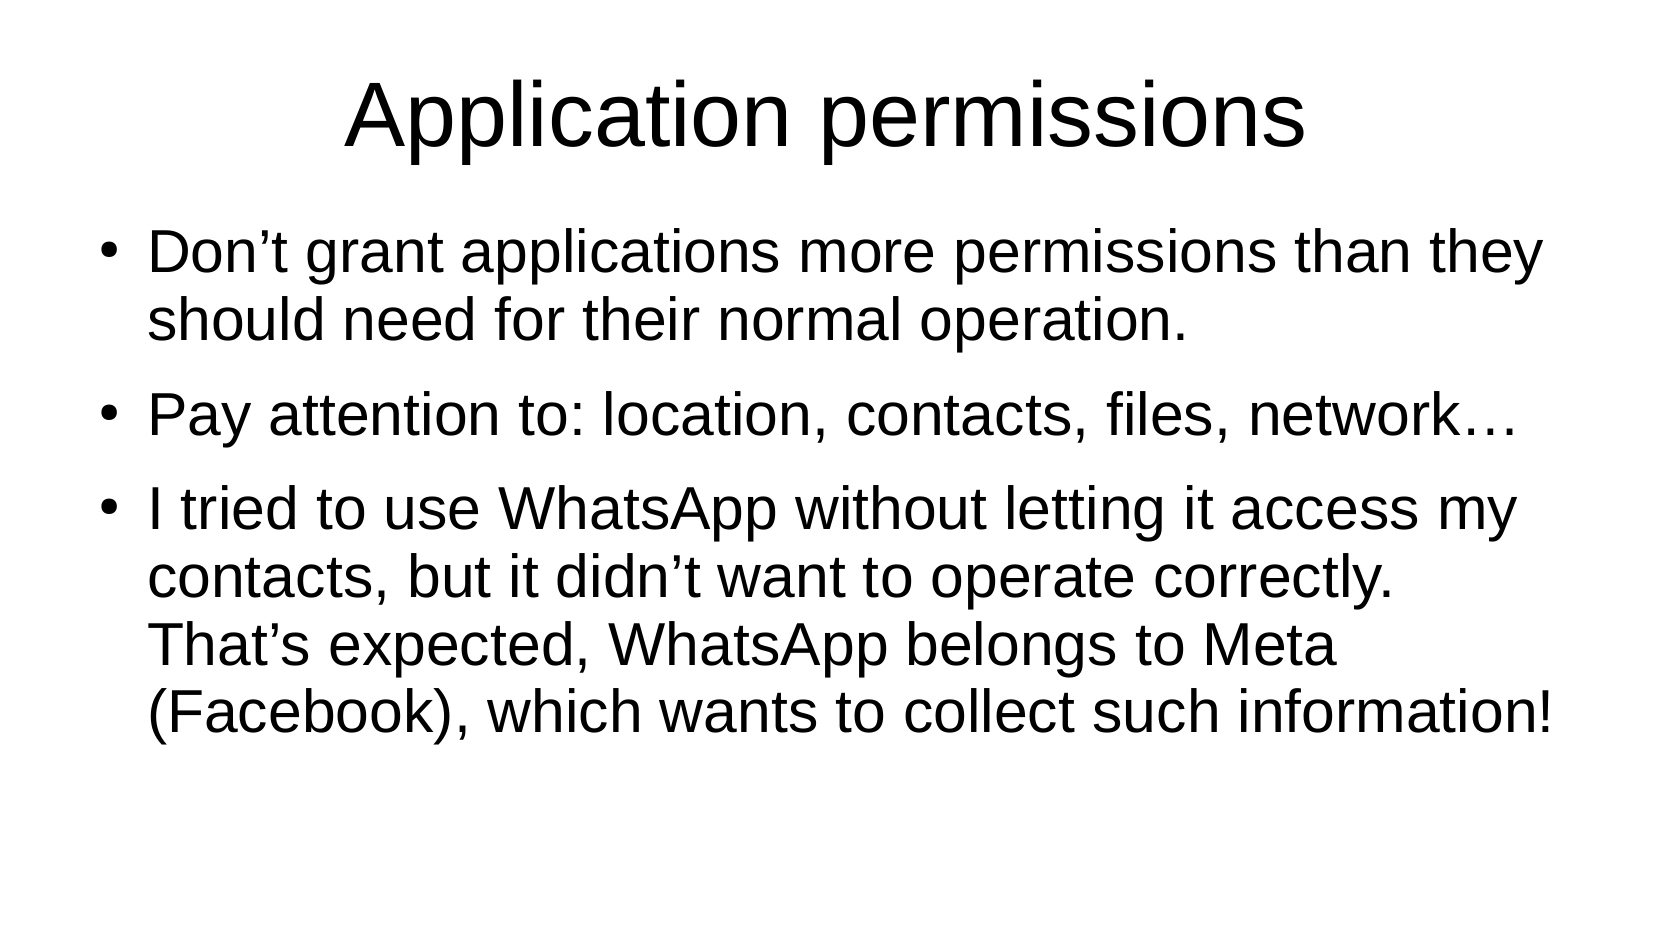

# Application permissions
Don’t grant applications more permissions than they should need for their normal operation.
Pay attention to: location, contacts, files, network…
I tried to use WhatsApp without letting it access my contacts, but it didn’t want to operate correctly. That’s expected, WhatsApp belongs to Meta (Facebook), which wants to collect such information!